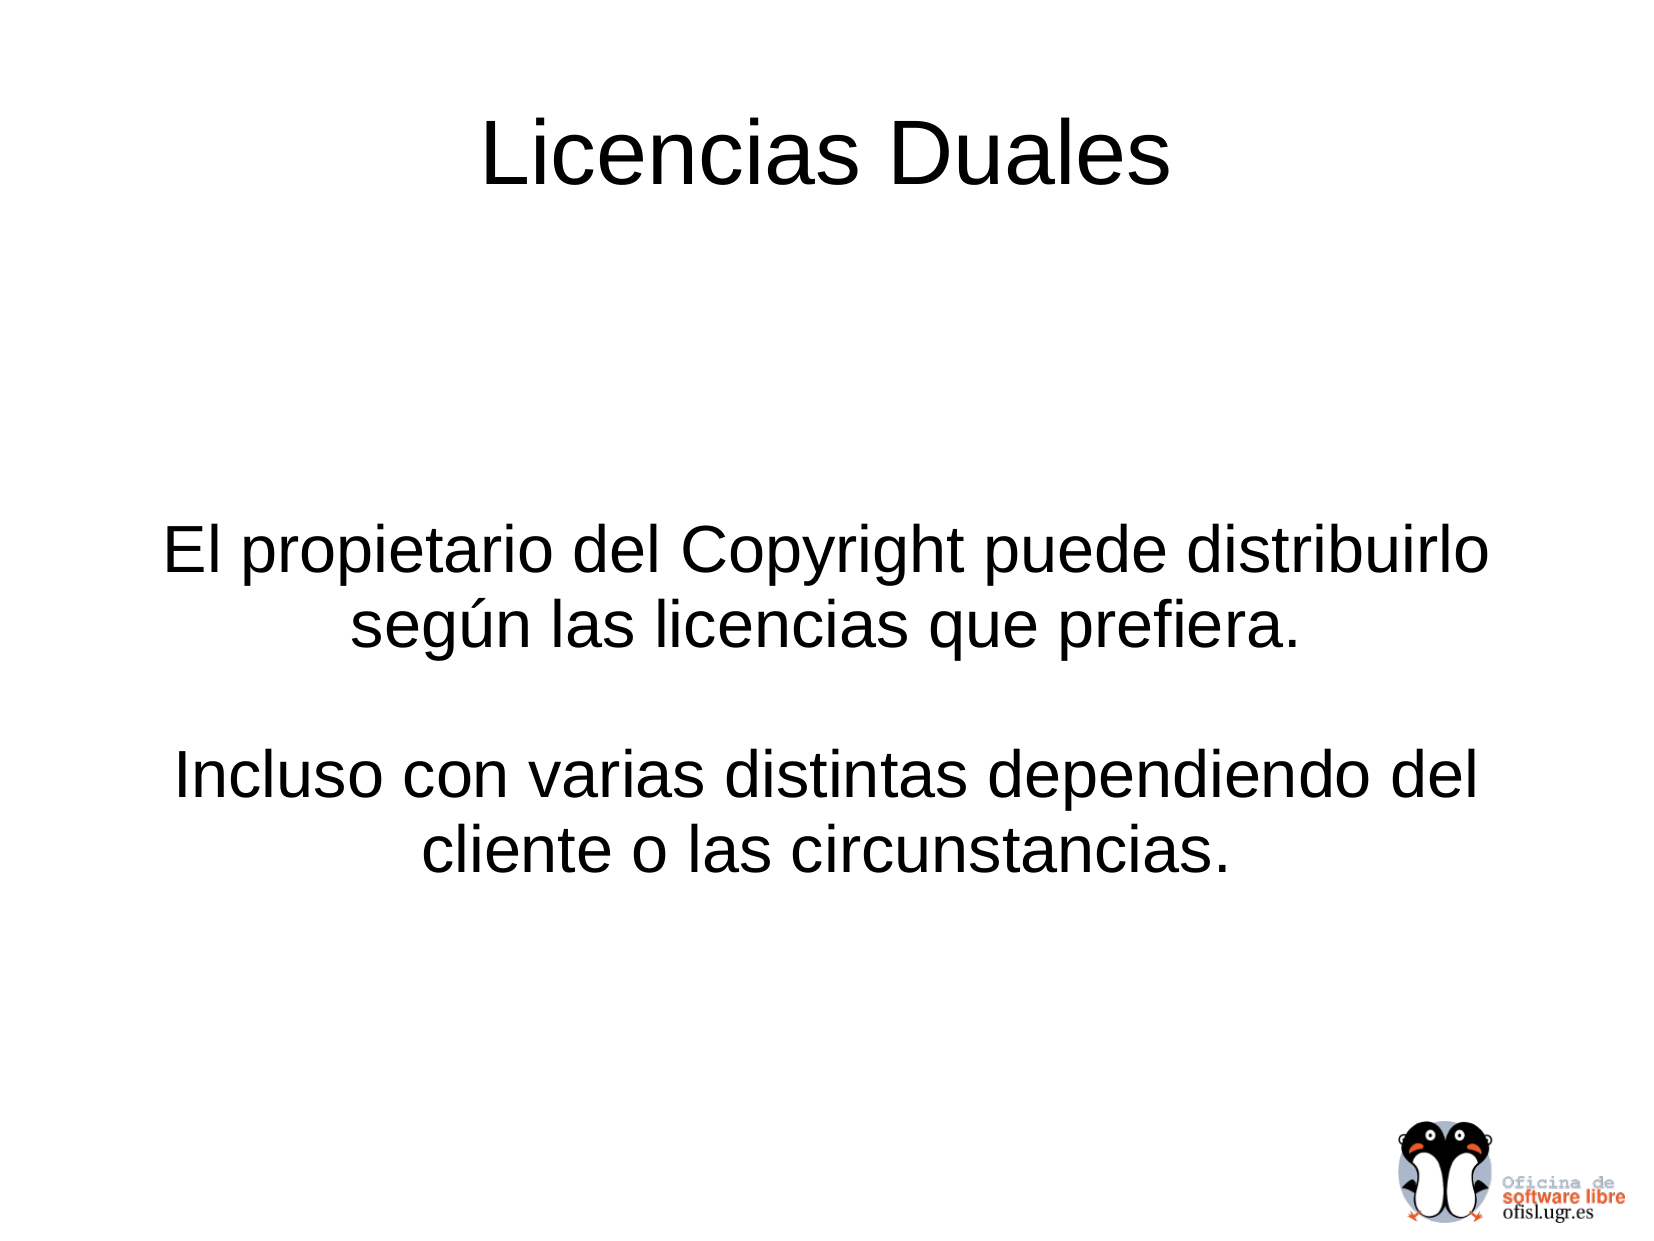

# Licencias Duales
El propietario del Copyright puede distribuirlo según las licencias que prefiera.
Incluso con varias distintas dependiendo del cliente o las circunstancias.